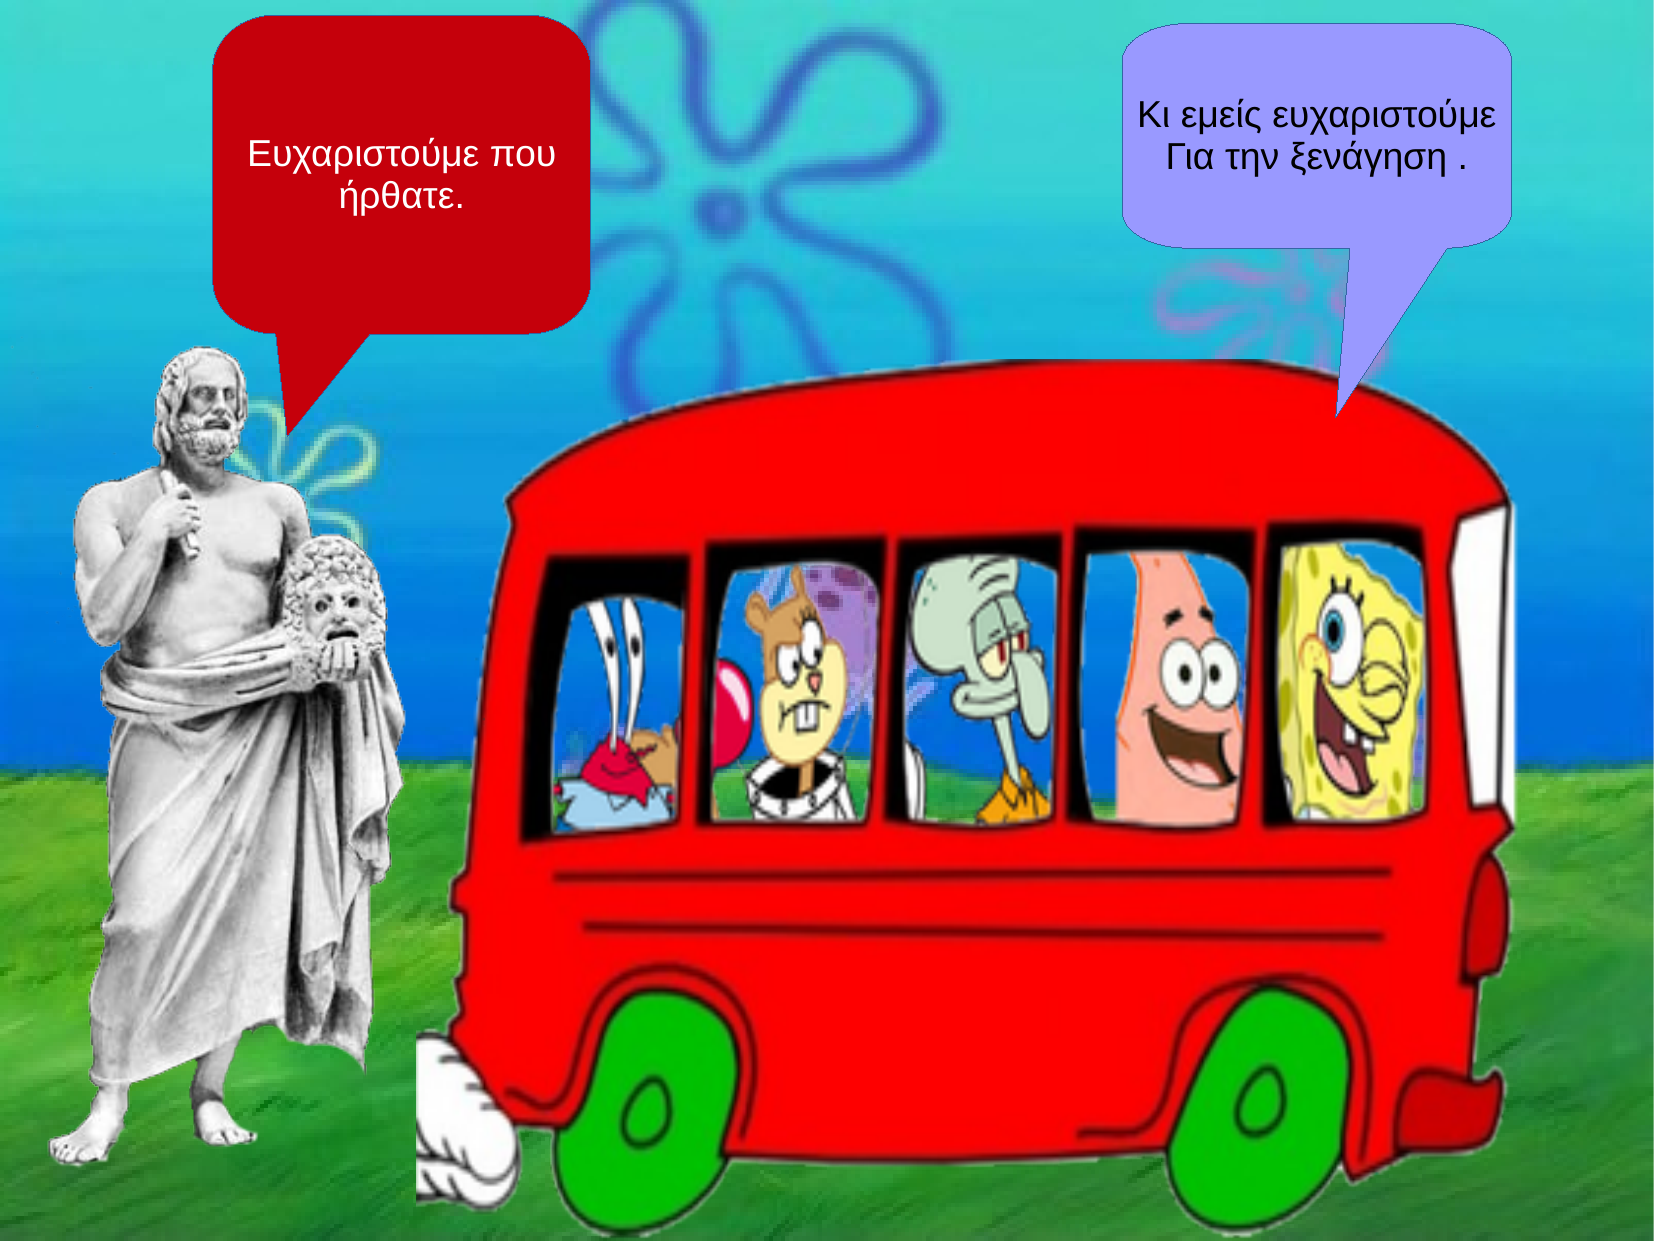

Ευχαριστούμε που
ήρθατε.
Κι εμείς ευχαριστούμε
Για την ξενάγηση .